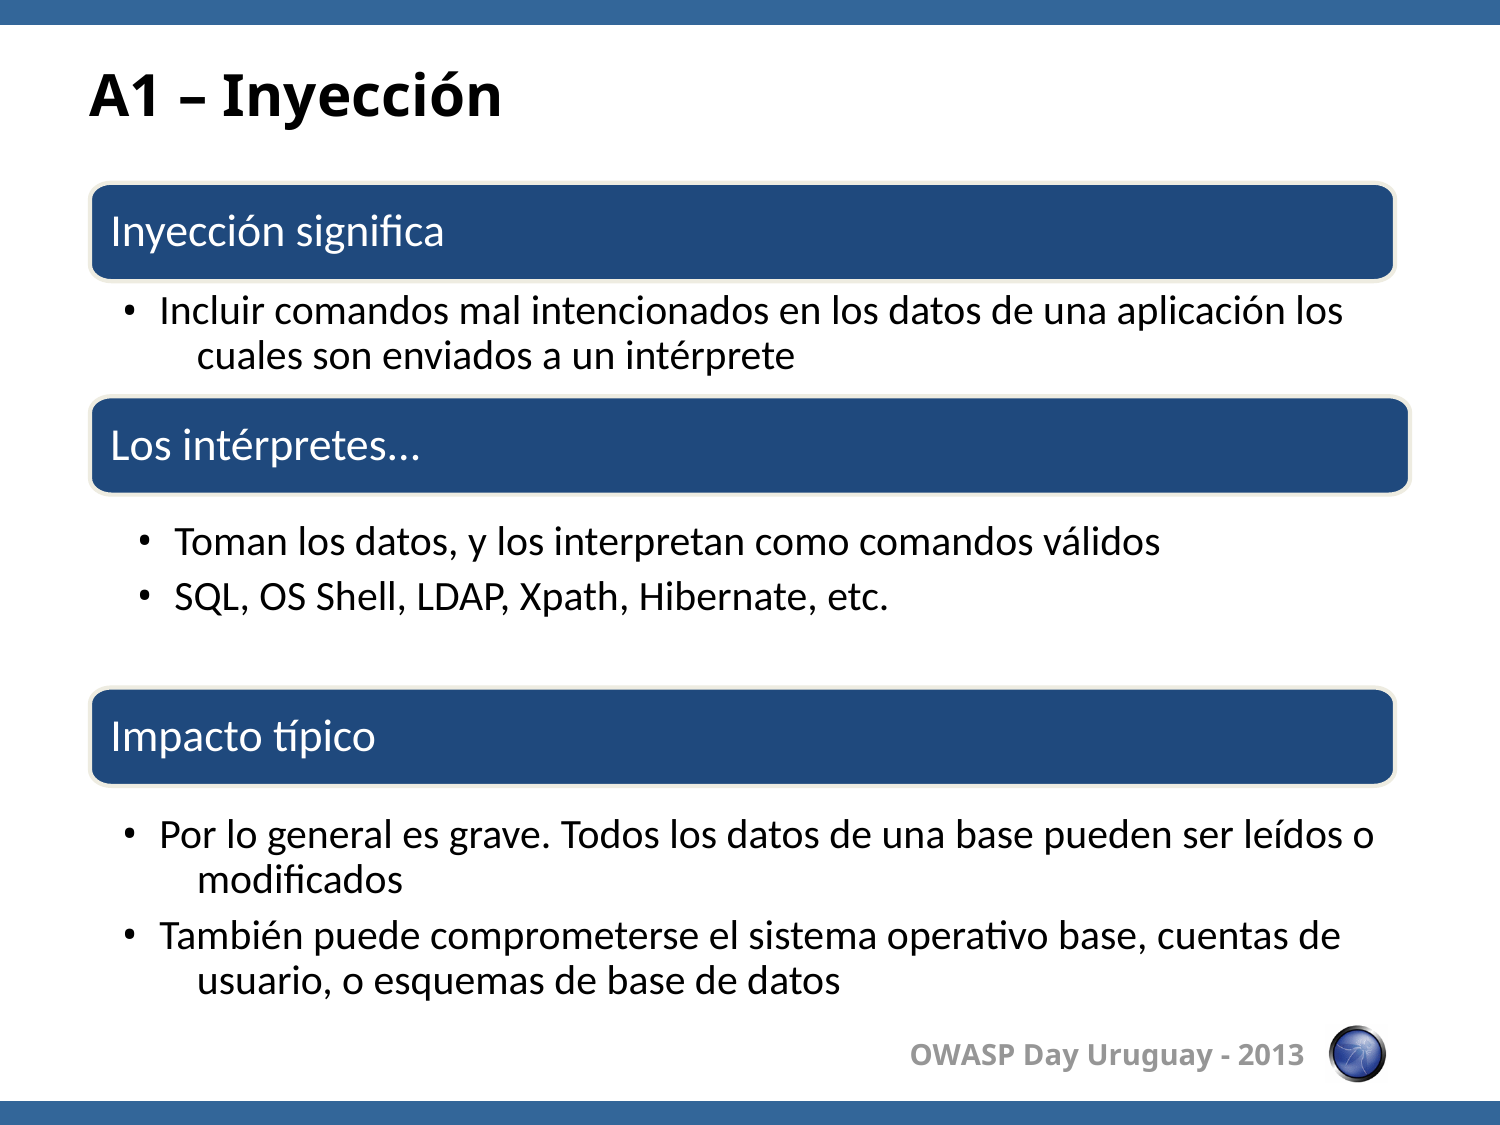

# A1 – Inyección
Inyección significa
Incluir comandos mal intencionados en los datos de una aplicación los cuales son enviados a un intérprete
Los intérpretes...
Toman los datos, y los interpretan como comandos válidos
SQL, OS Shell, LDAP, Xpath, Hibernate, etc.
Impacto típico
Por lo general es grave. Todos los datos de una base pueden ser leídos o modificados
También puede comprometerse el sistema operativo base, cuentas de usuario, o esquemas de base de datos